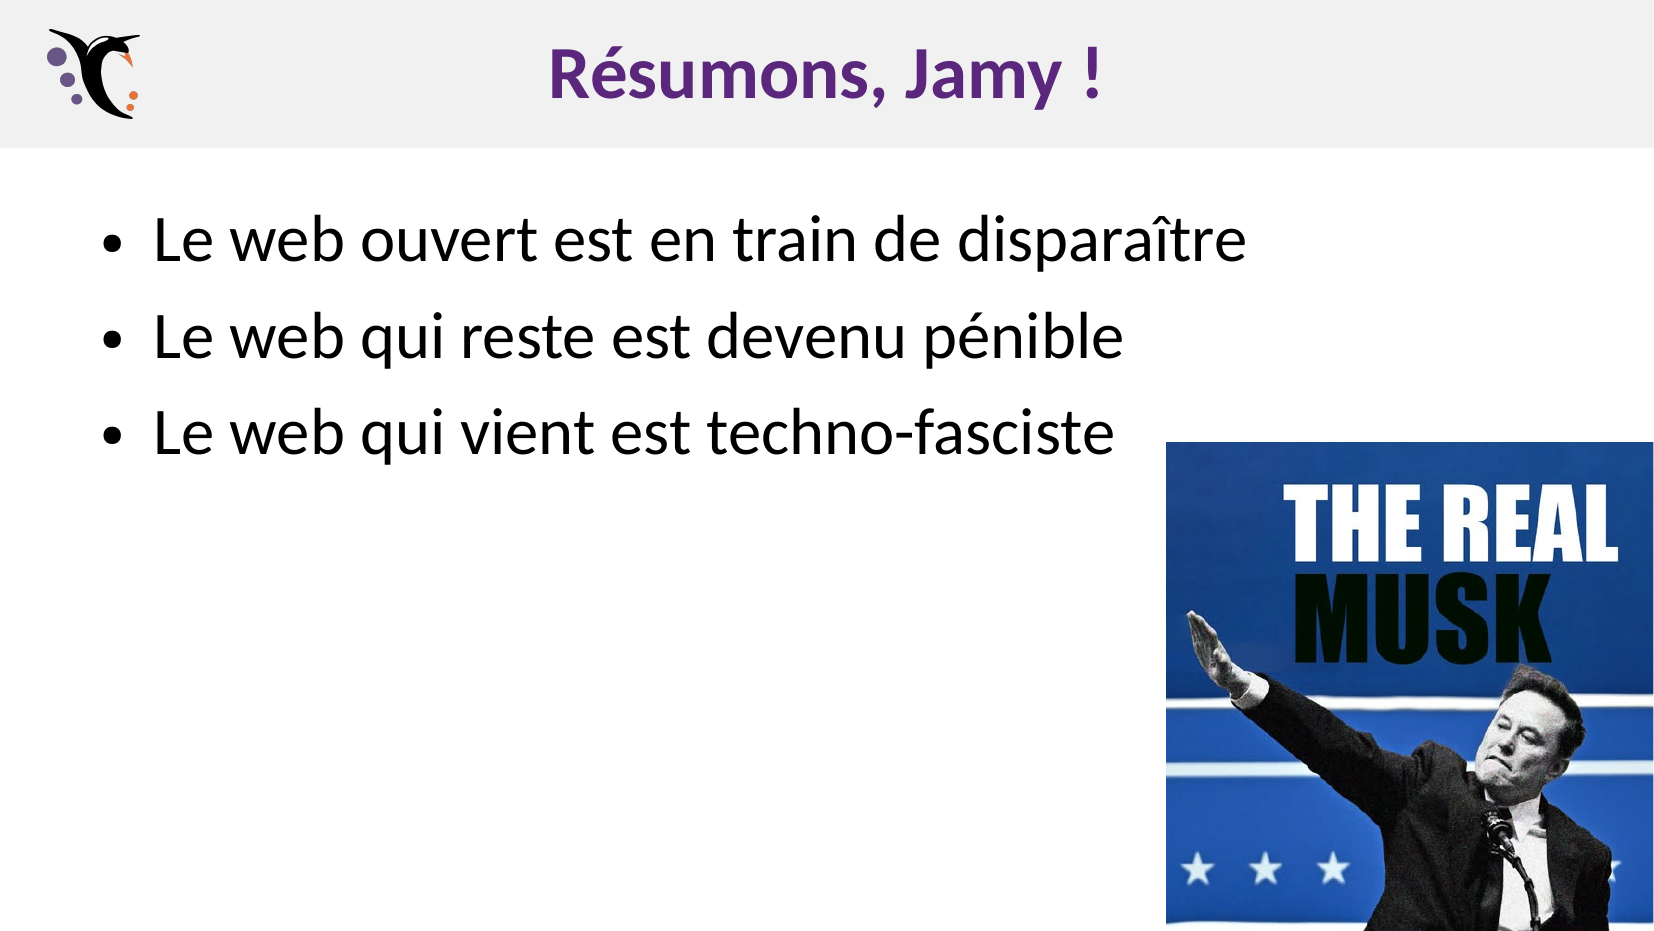

# Résumons, Jamy !
Le web ouvert est en train de disparaître
Le web qui reste est devenu pénible
Le web qui vient est techno-fasciste